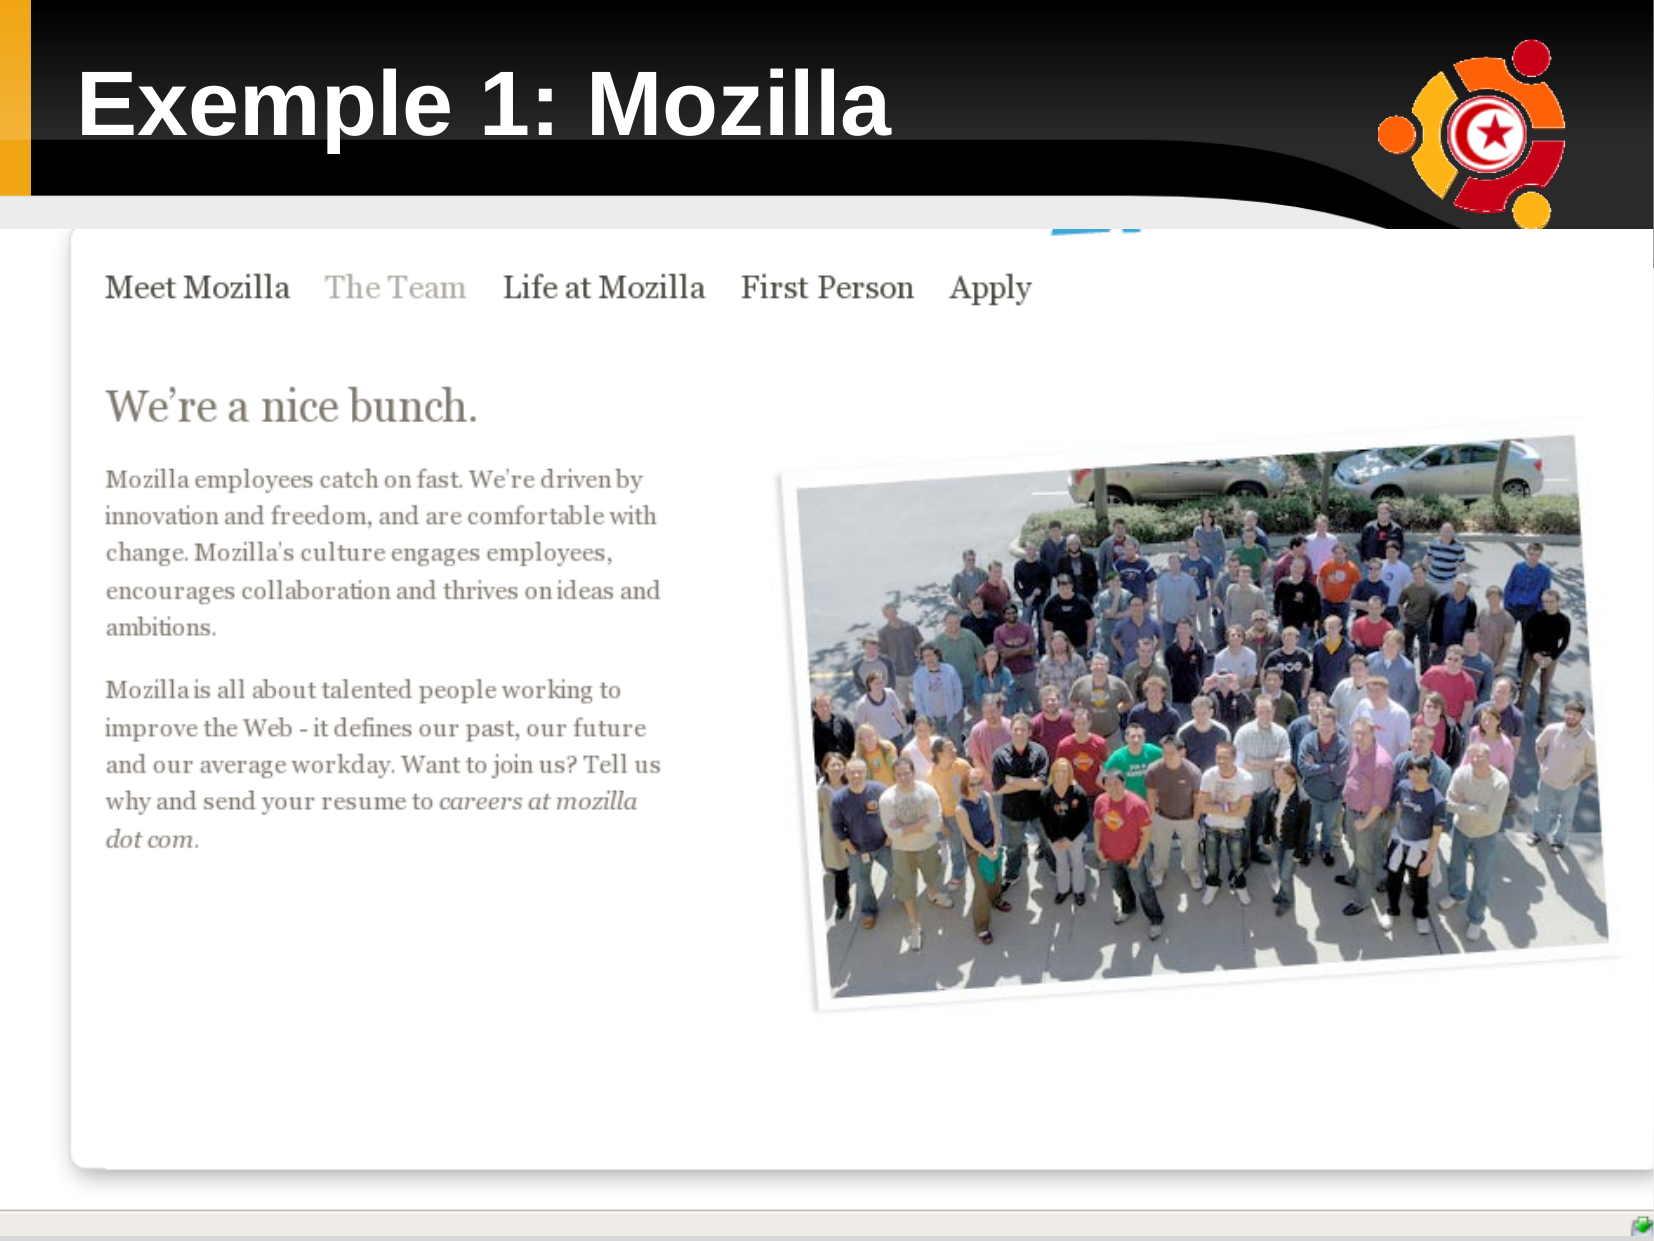

# Exemple 1: Mozilla
Exemple 2: Mozilla